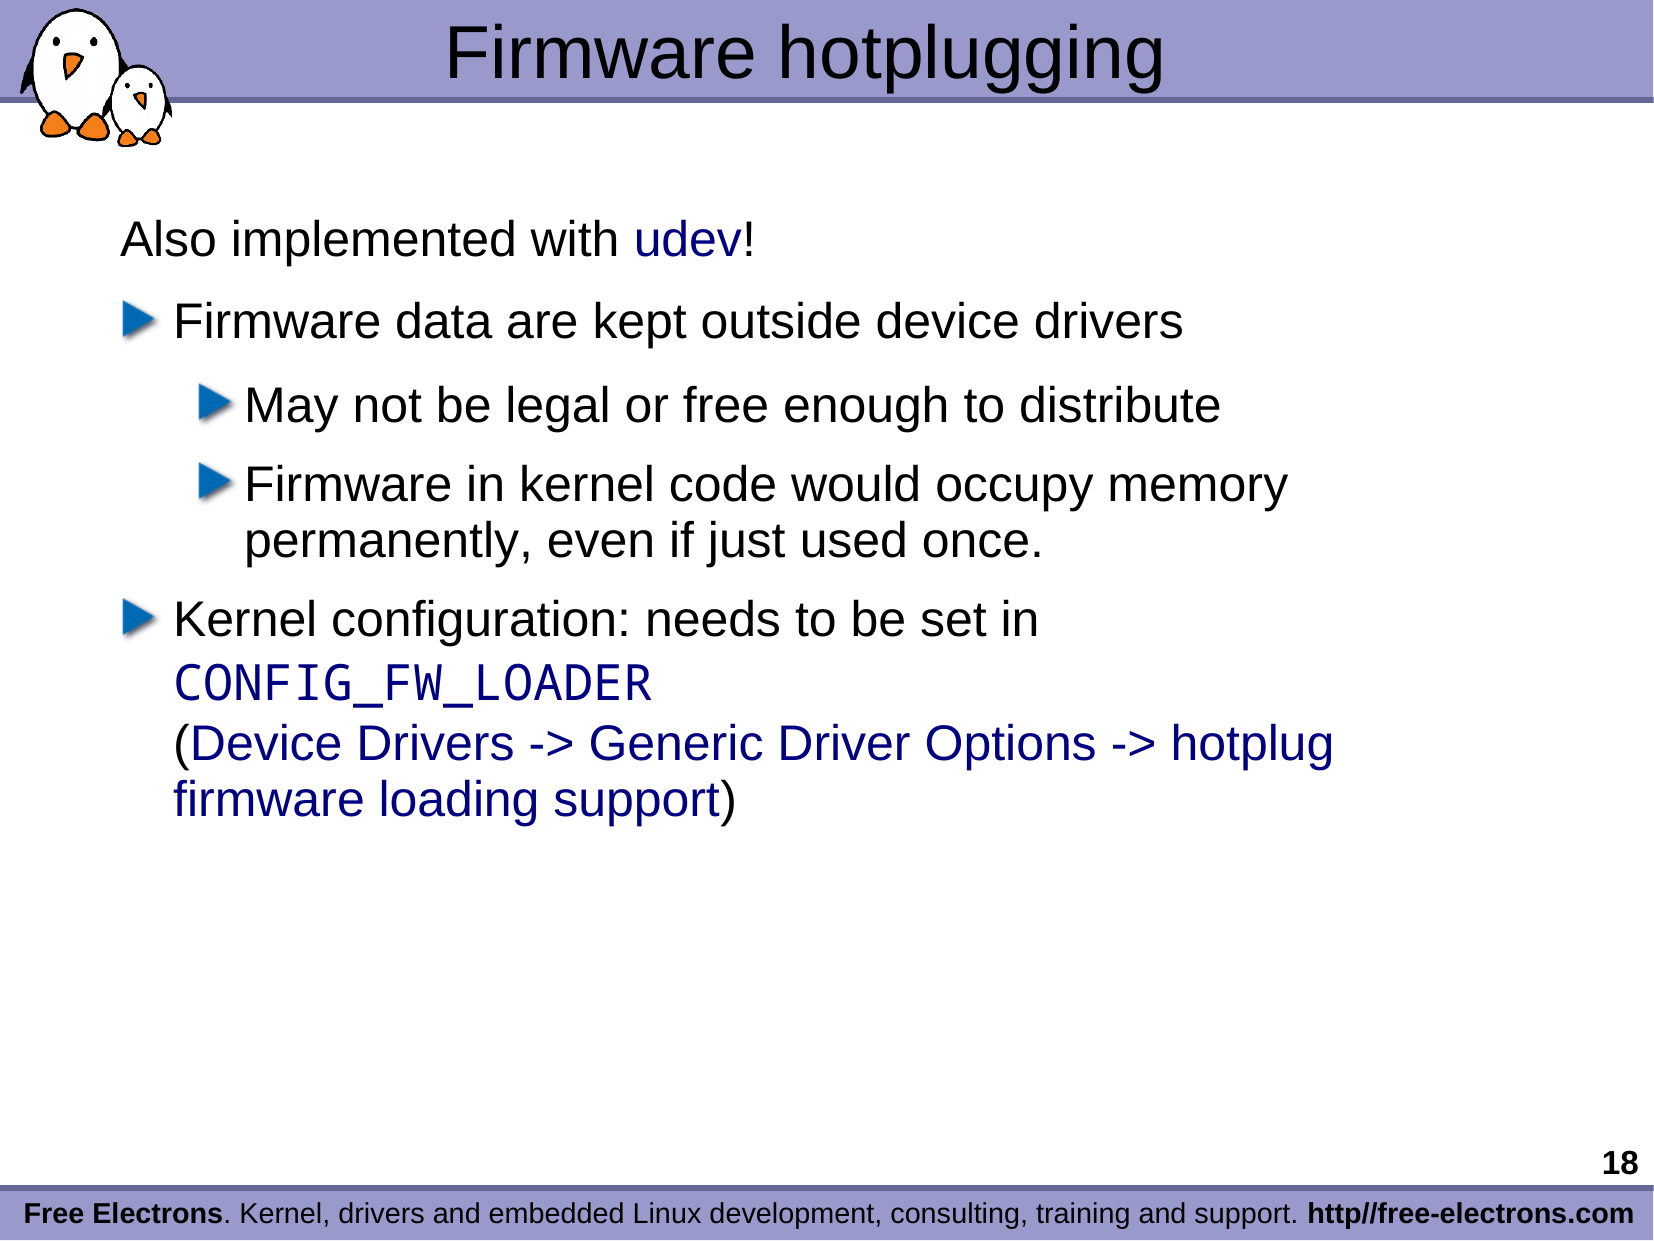

# Firmware hotplugging
Also implemented with udev!
Firmware data are kept outside device drivers
May not be legal or free enough to distribute
Firmware in kernel code would occupy memory permanently, even if just used once.
Kernel configuration: needs to be set in CONFIG_FW_LOADER
(Device Drivers -> Generic Driver Options -> hotplug firmware loading support)